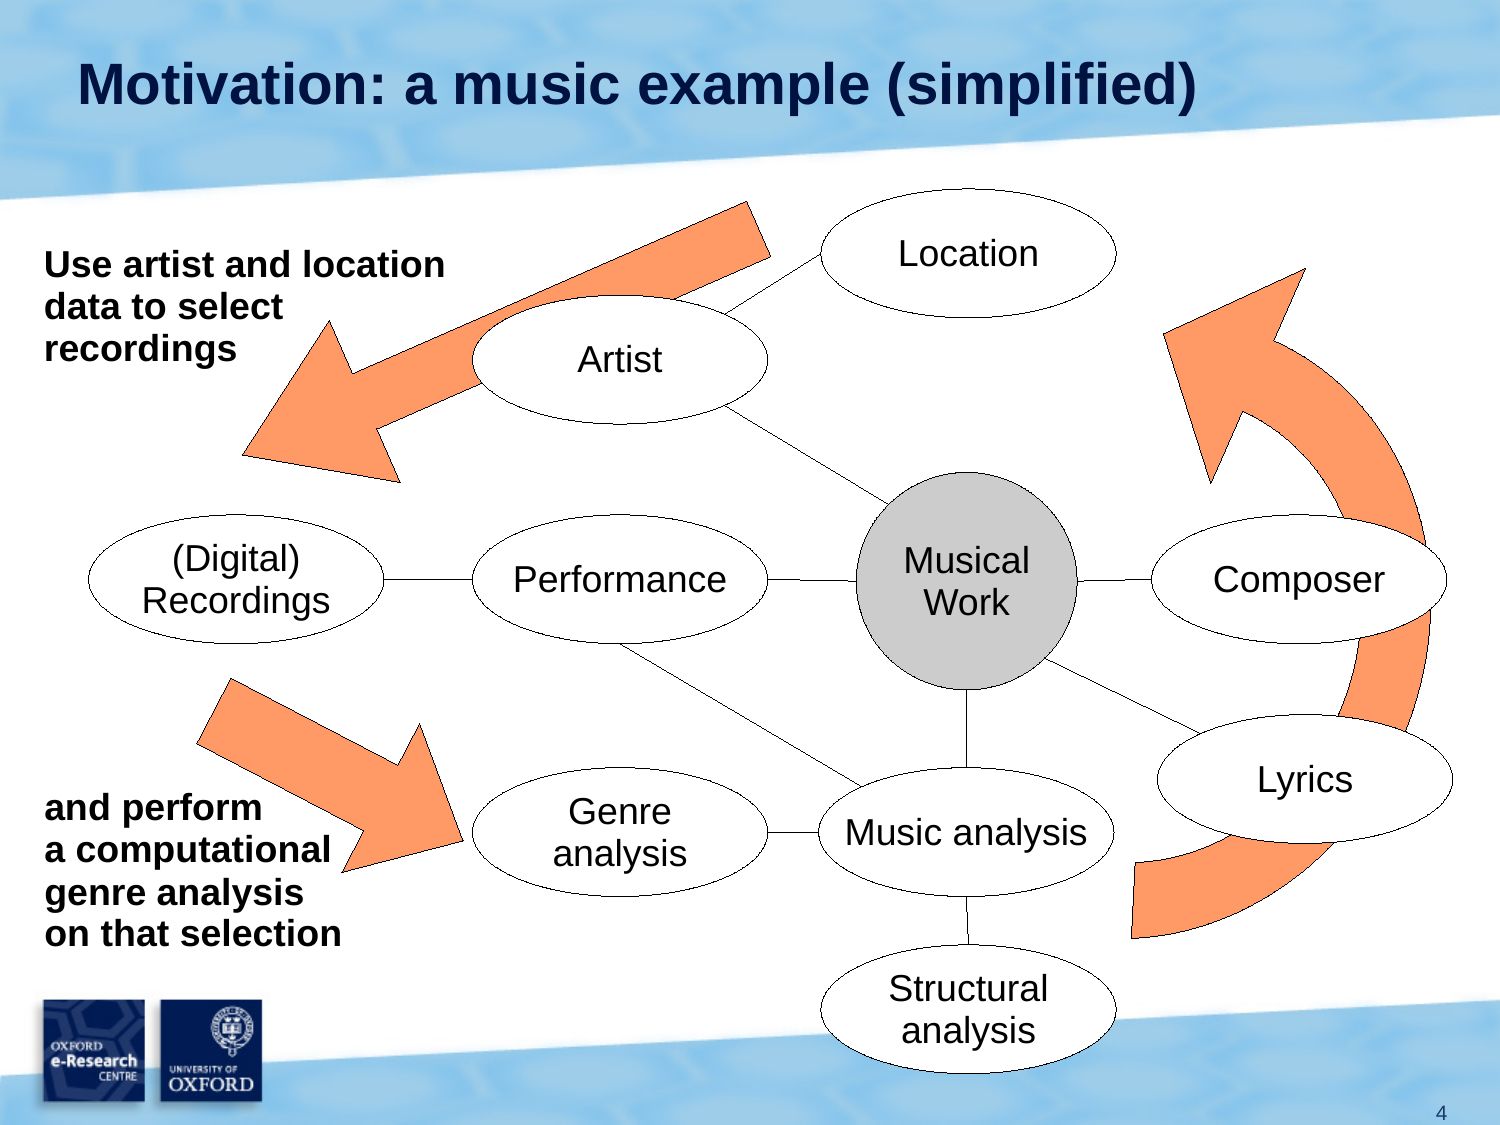

# Motivation: a music example (simplified)
Location
Use artist and location
data to select
recordings
Artist
Musical
Work
(Digital)
Recordings
Performance
Composer
Lyrics
Genre
analysis
Music analysis
and perform
a computational
genre analysis
on that selection
Structural
analysis